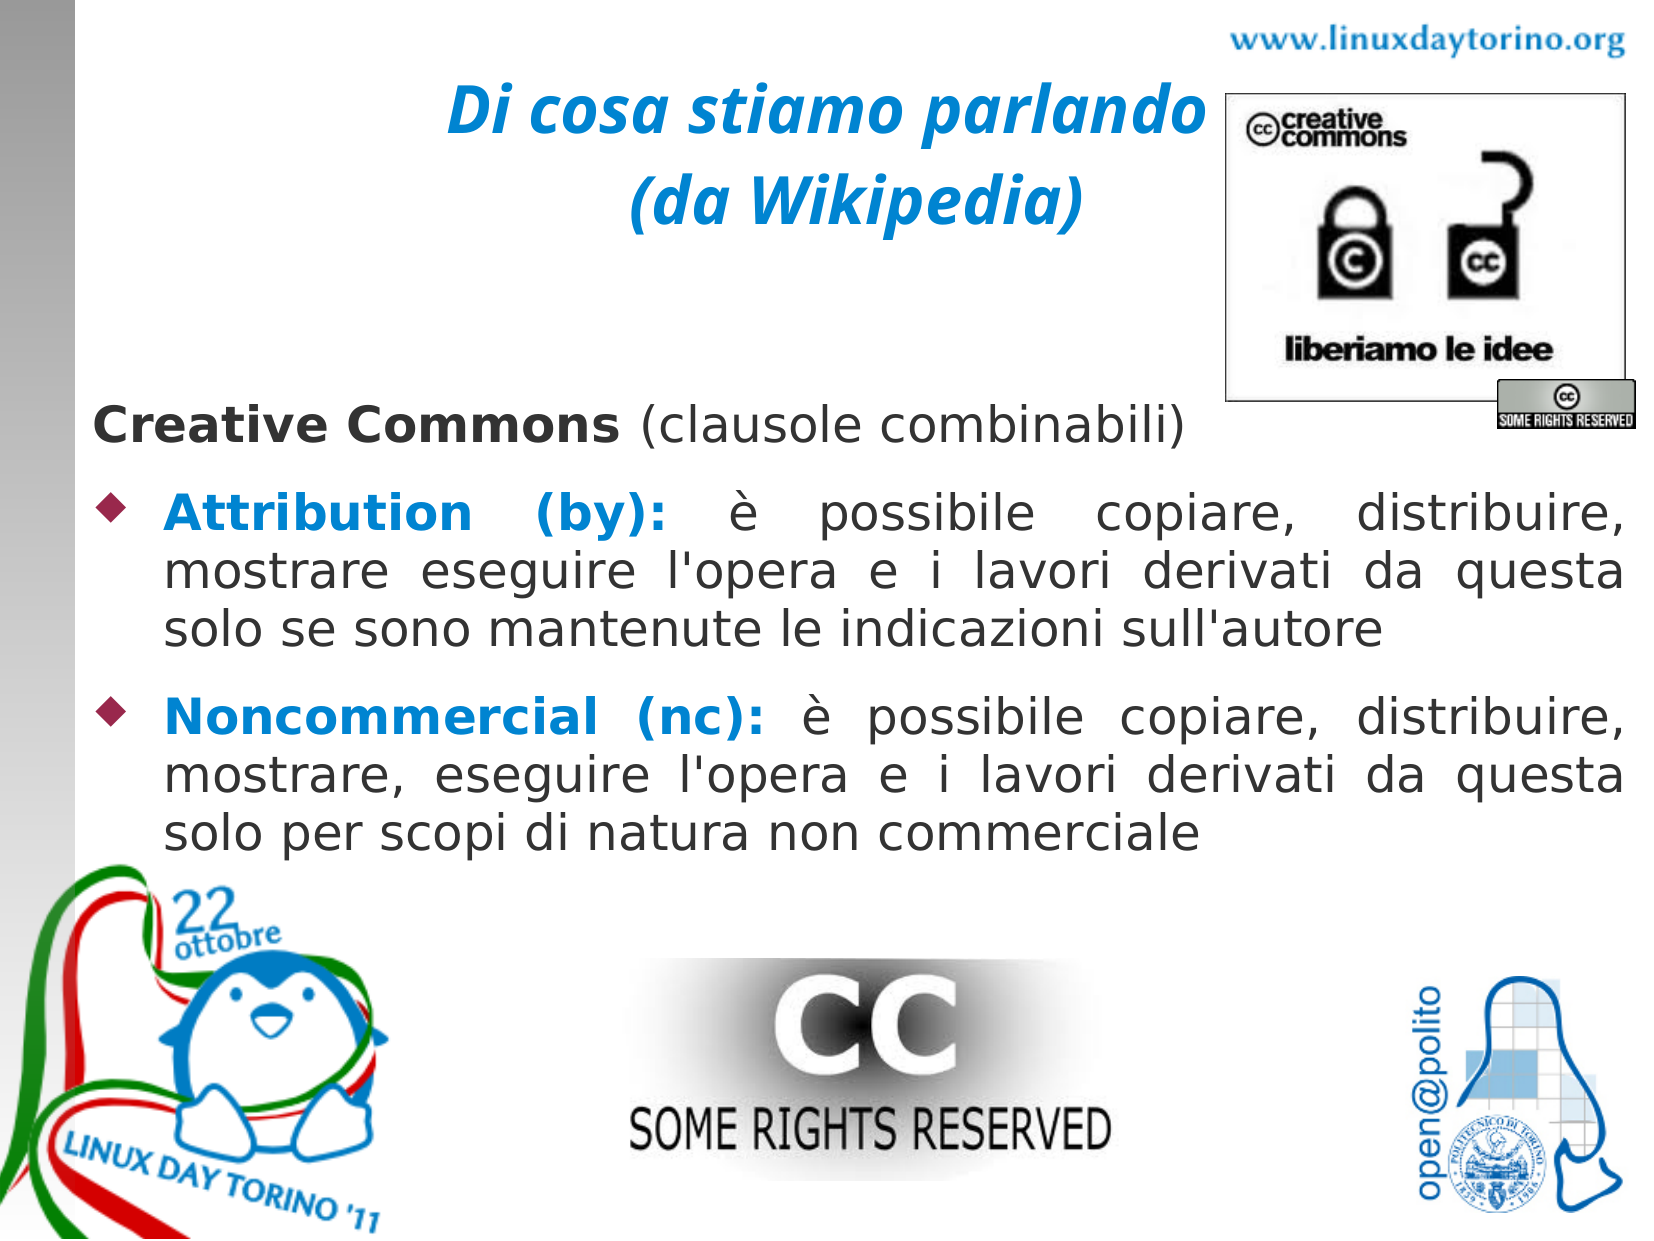

# Di cosa stiamo parlando (da Wikipedia)
Creative Commons (clausole combinabili)
Attribution (by): è possibile copiare, distribuire, mostrare eseguire l'opera e i lavori derivati da questa solo se sono mantenute le indicazioni sull'autore
Noncommercial (nc): è possibile copiare, distribuire, mostrare, eseguire l'opera e i lavori derivati da questa solo per scopi di natura non commerciale